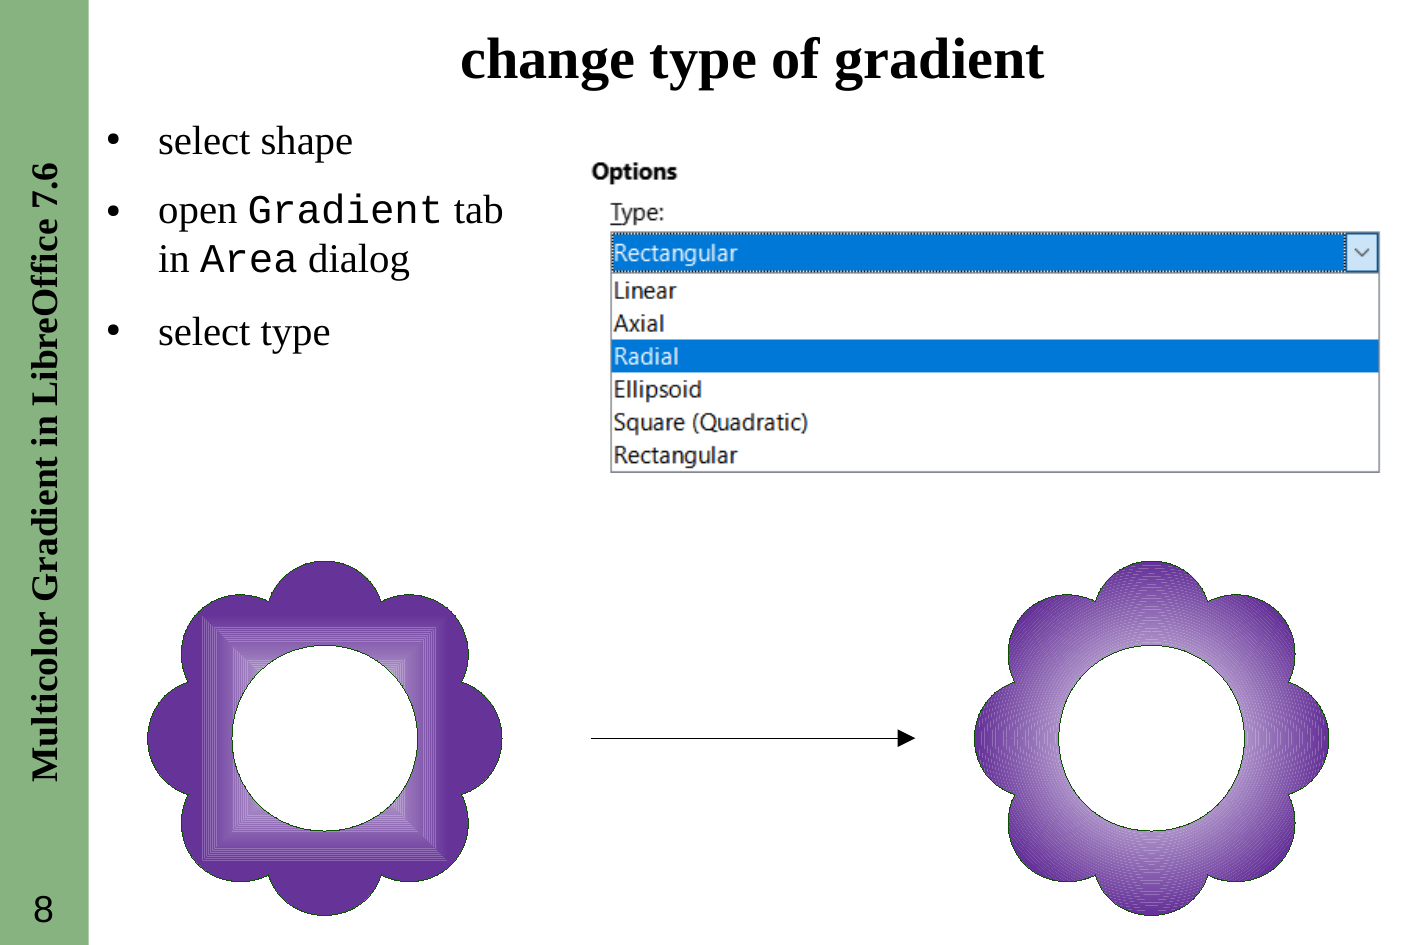

# change type of gradient
select shape
open Gradient tab in Area dialog
select type